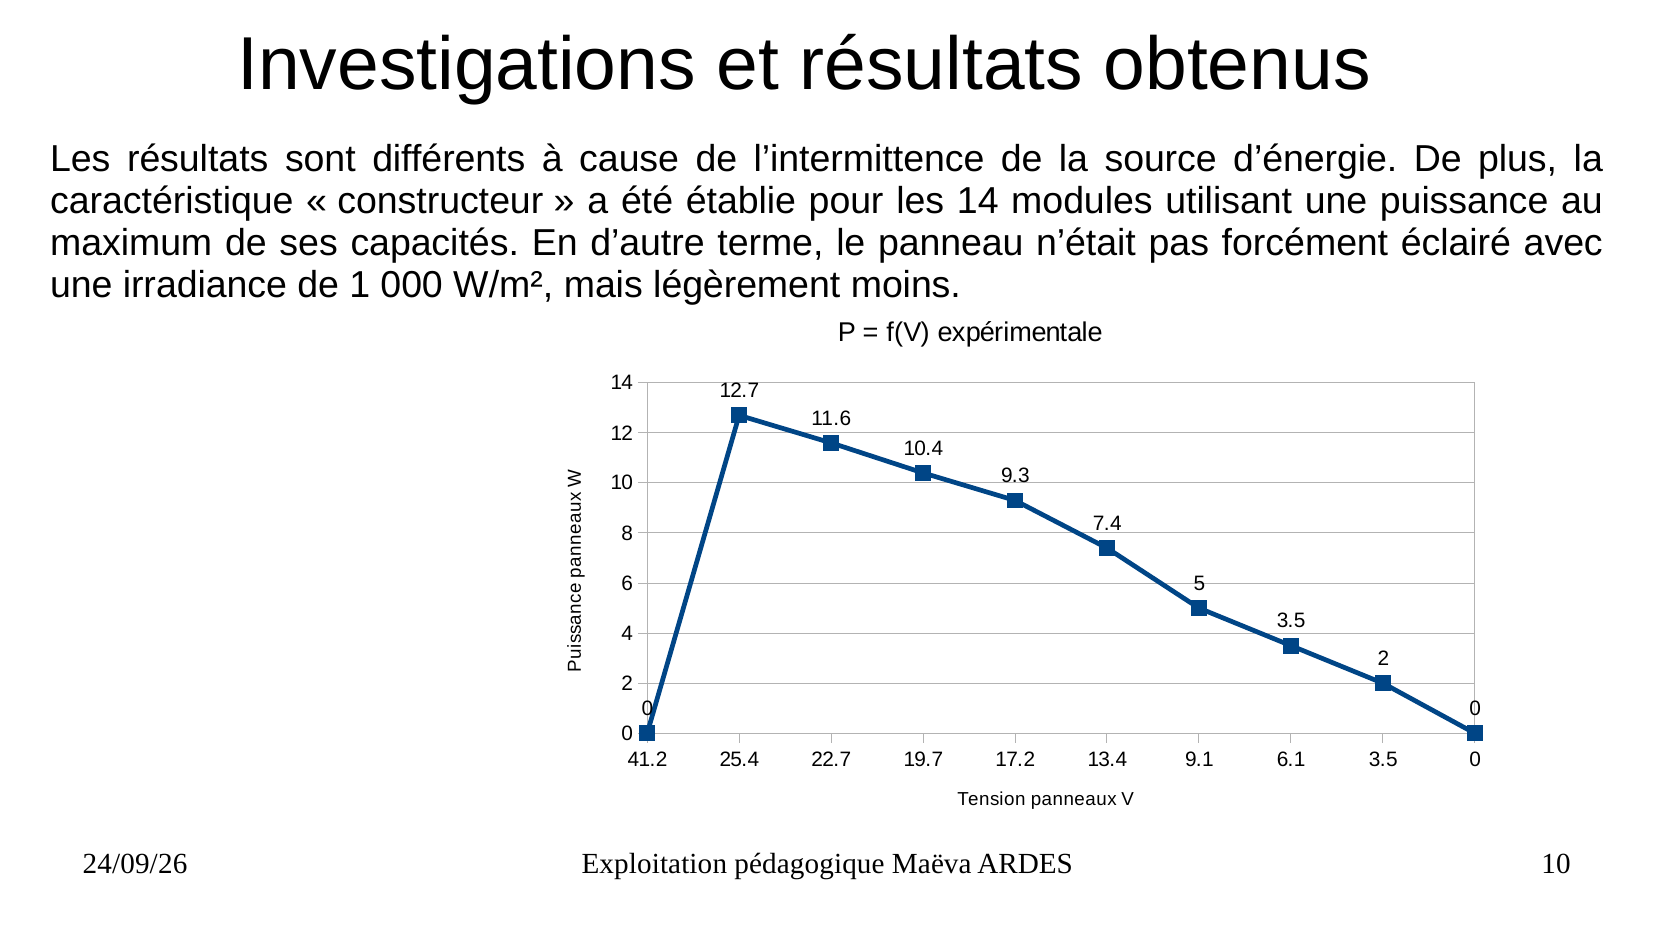

# Investigations et résultats obtenus
Les résultats sont différents à cause de l’intermittence de la source d’énergie. De plus, la caractéristique « constructeur » a été établie pour les 14 modules utilisant une puissance au maximum de ses capacités. En d’autre terme, le panneau n’était pas forcément éclairé avec une irradiance de 1 000 W/m², mais légèrement moins.
### Chart: P = f(V) expérimentale
| Category | Ligne 31 |
|---|---|
| 41.2 | 0.0 |
| 25.4 | 12.7 |
| 22.7 | 11.6 |
| 19.7 | 10.4 |
| 17.2 | 9.3 |
| 13.4 | 7.4 |
| 9.1 | 5.0 |
| 6.1 | 3.5 |
| 3.5 | 2.0 |
Exploitation pédagogique Maëva ARDES
10